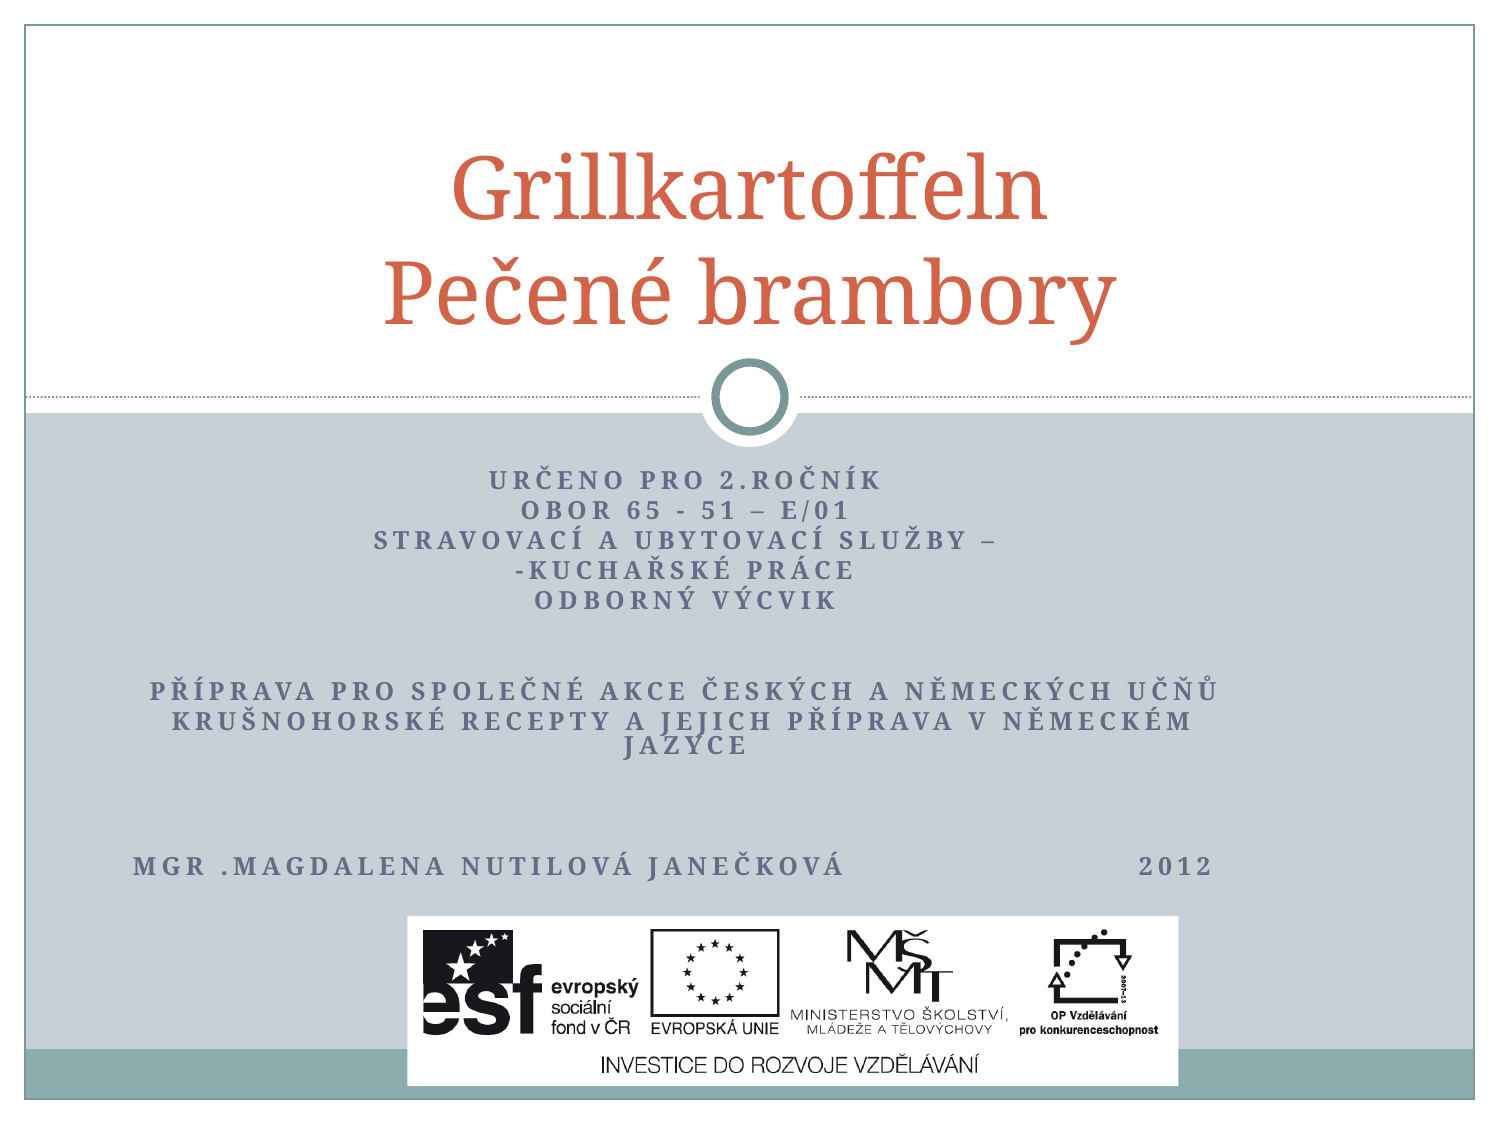

Grillkartoffeln
Pečené brambory
# Určeno pro 2.ročník
Obor 65 - 51 – E/01
Stravovací a ubytovací služby –
-kuchařské práce
odborný výcvik
Příprava pro společné akce českých a německých učňů
Krušnohorské recepty a jejich příprava v německém jazyce
Mgr .Magdalena Nutilová Janečková 2012